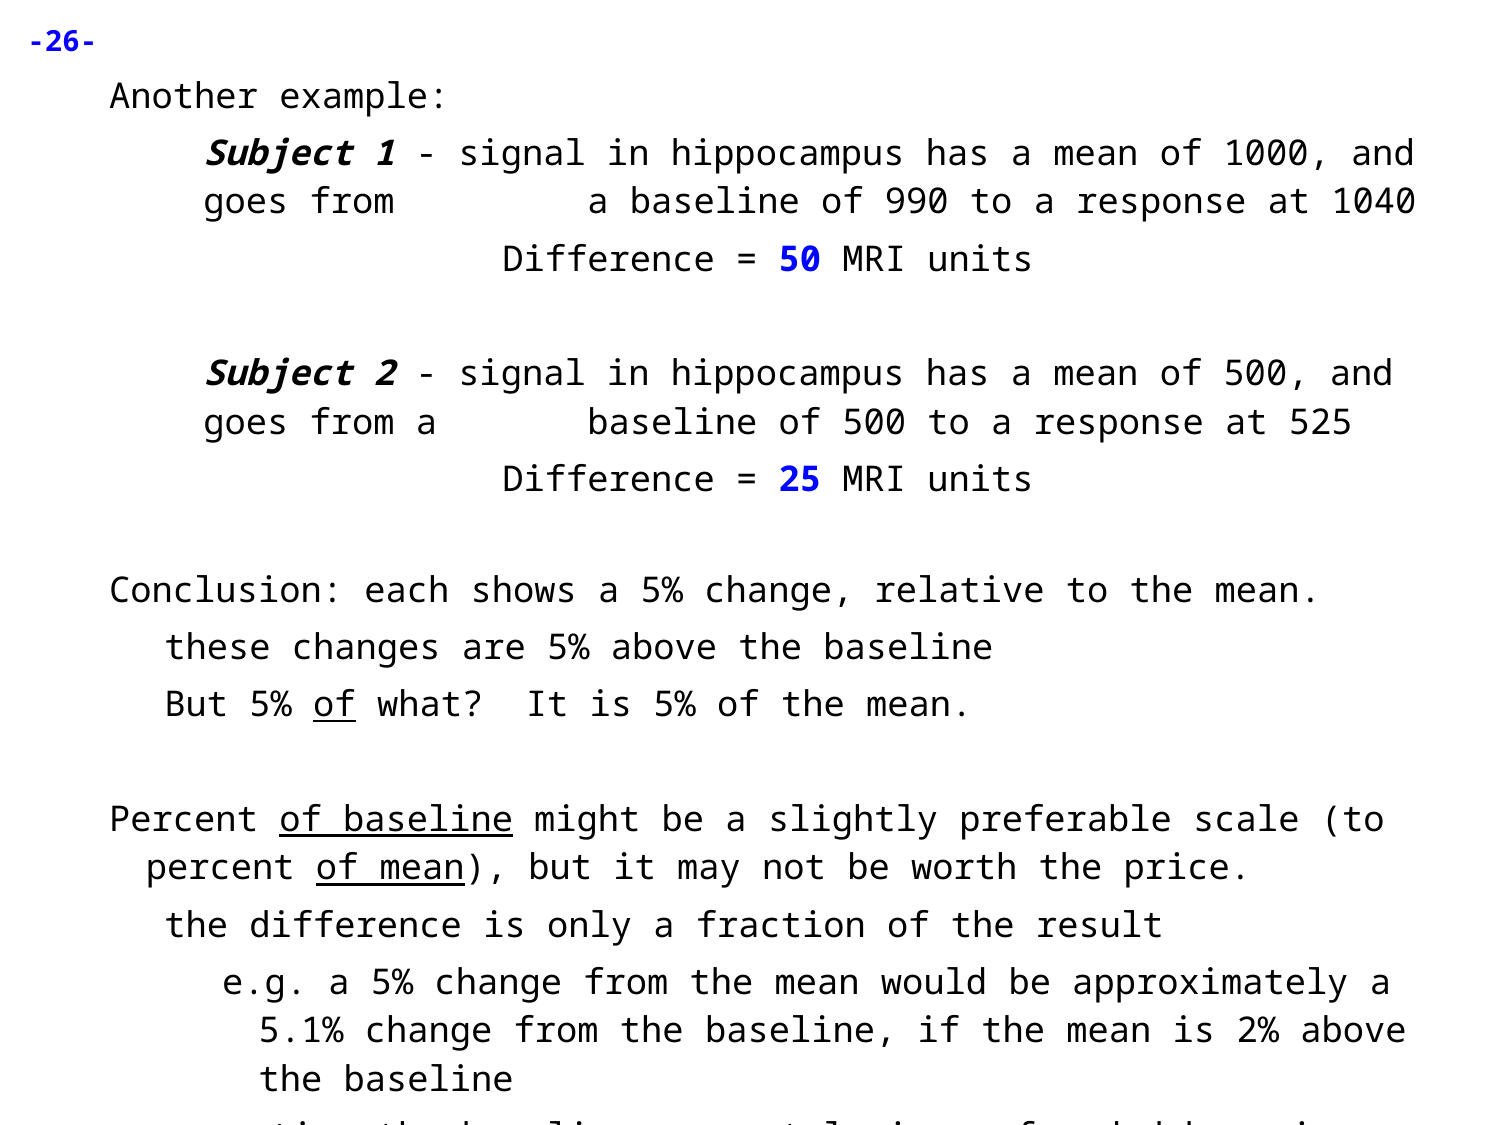

# Another example:
	Subject 1 - signal in hippocampus has a mean of 1000, and goes from 	 a baseline of 990 to a response at 1040
			Difference = 50 MRI units
	Subject 2 - signal in hippocampus has a mean of 500, and goes from a 	 baseline of 500 to a response at 525
			Difference = 25 MRI units
Conclusion: each shows a 5% change, relative to the mean.
these changes are 5% above the baseline
But 5% of what? It is 5% of the mean.
Percent of baseline might be a slightly preferable scale (to percent of mean), but it may not be worth the price.
the difference is only a fraction of the result
e.g. a 5% change from the mean would be approximately a 5.1% change from the baseline, if the mean is 2% above the baseline
computing the baseline accurately is confounded by using motion parameters (but using motion parameters may be considered more important)